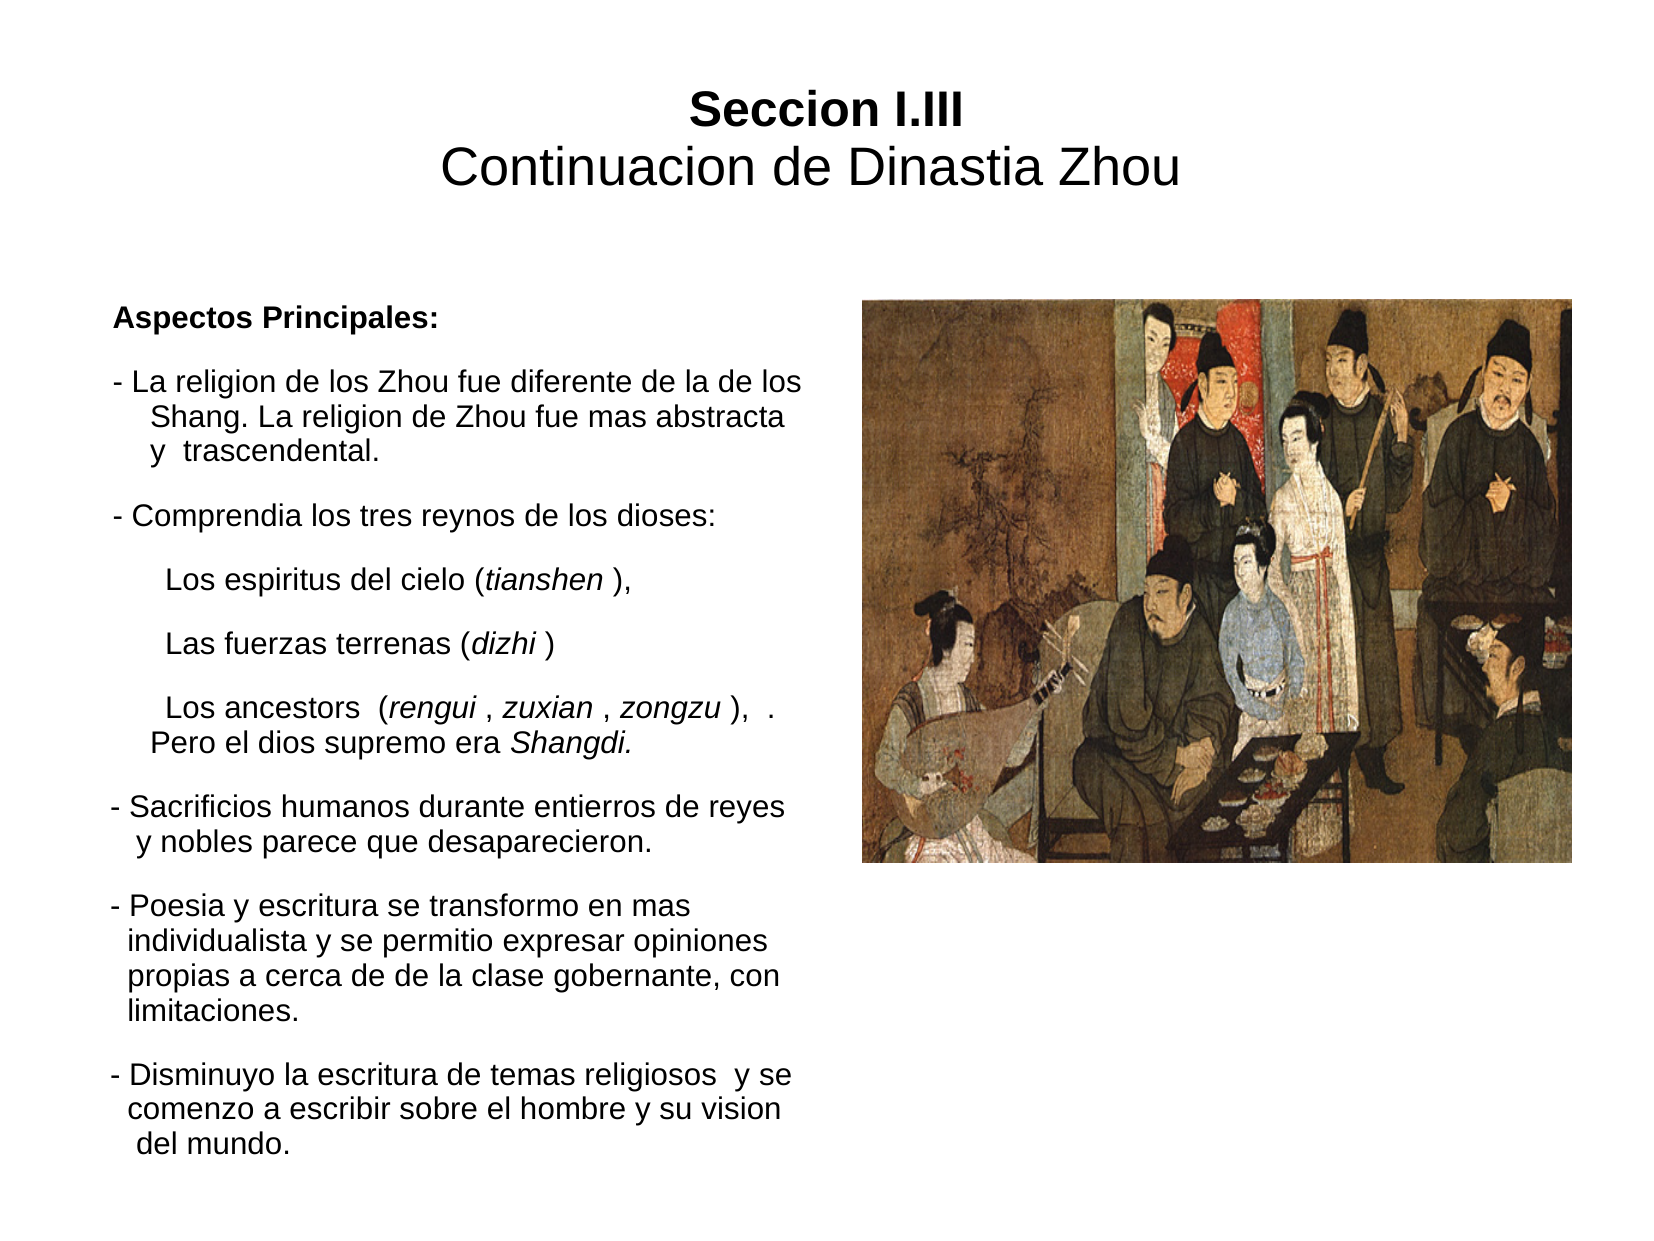

# Seccion I.III Continuacion de Dinastia Zhou
Aspectos Principales:
- La religion de los Zhou fue diferente de la de los Shang. La religion de Zhou fue mas abstracta y trascendental.
- Comprendia los tres reynos de los dioses:
 Los espiritus del cielo (tianshen ),
 Las fuerzas terrenas (dizhi )
 Los ancestors (rengui , zuxian , zongzu ), . Pero el dios supremo era Shangdi.
 - Sacrificios humanos durante entierros de reyes y nobles parece que desaparecieron.
 - Poesia y escritura se transformo en mas individualista y se permitio expresar opiniones propias a cerca de de la clase gobernante, con limitaciones.
 - Disminuyo la escritura de temas religiosos y se comenzo a escribir sobre el hombre y su vision del mundo.